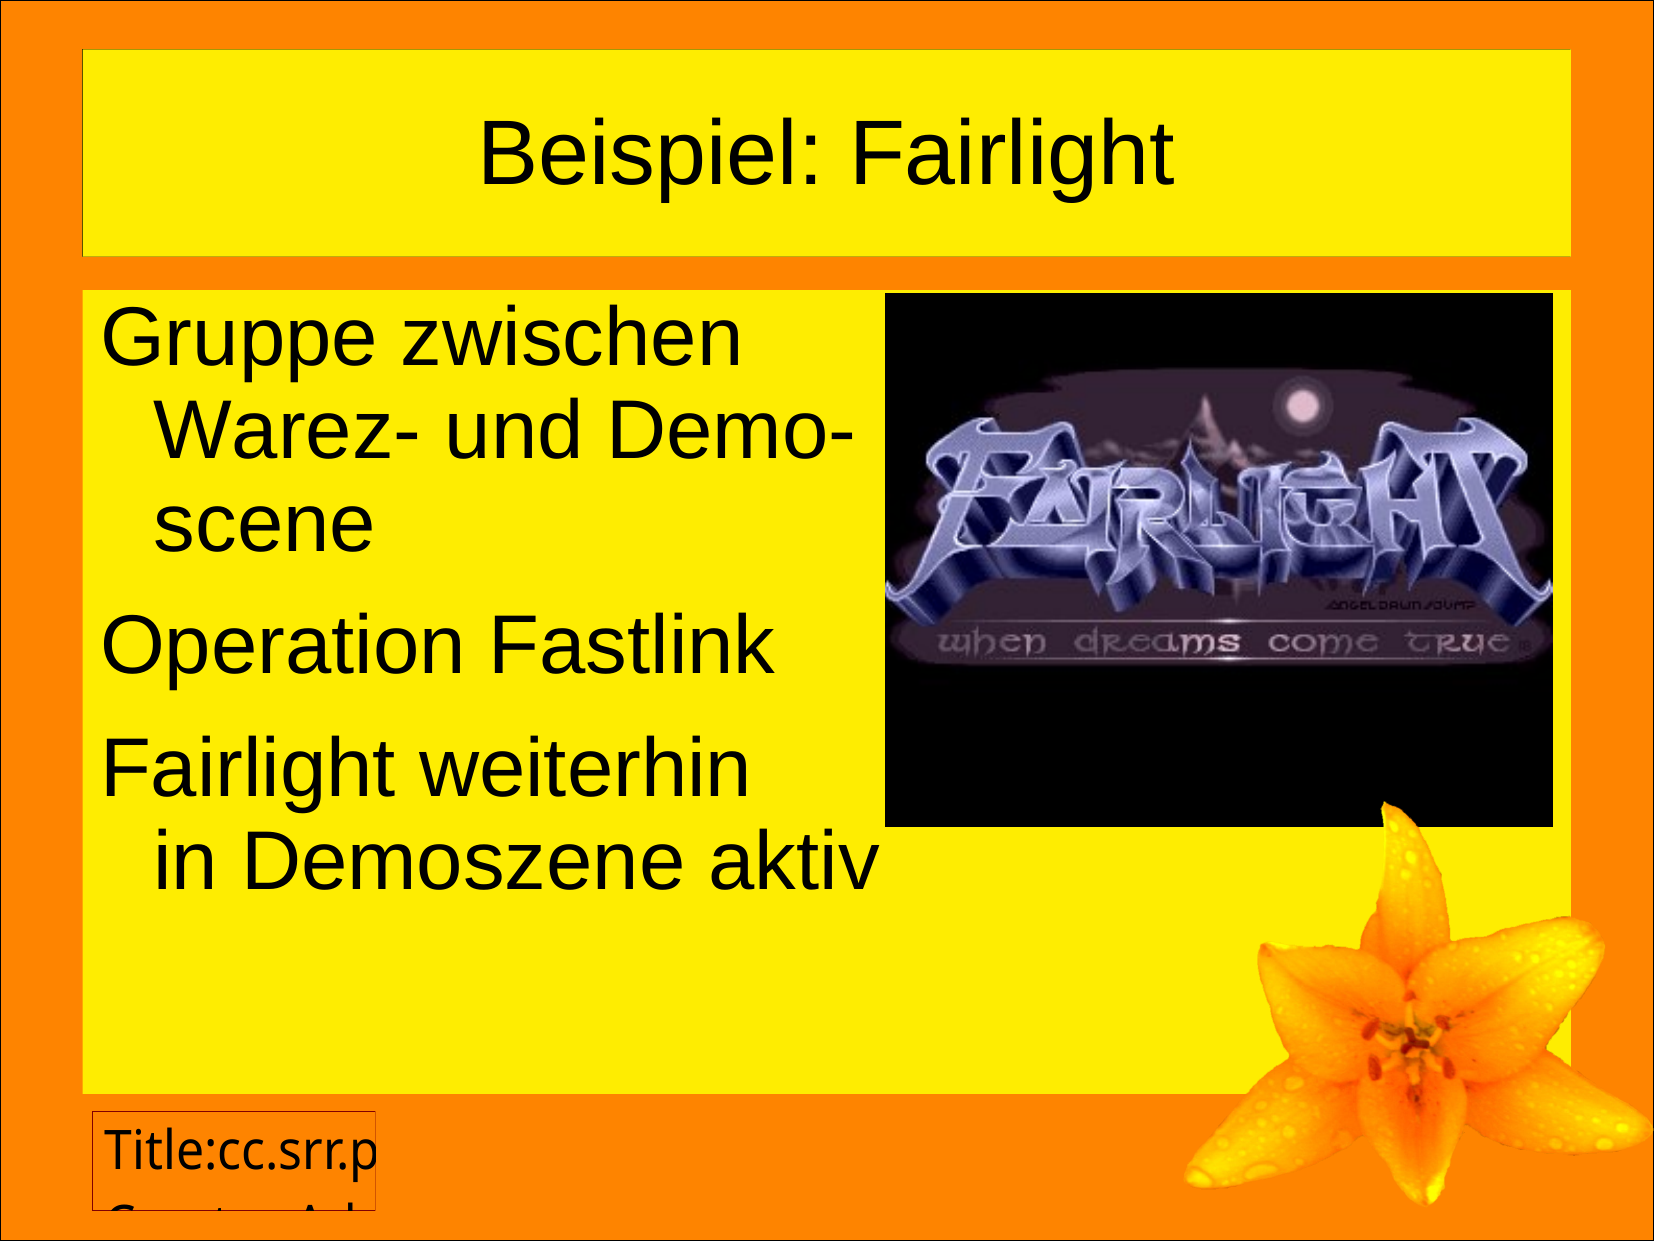

# Beispiel: Fairlight
Gruppe zwischen
Warez- und Demo-
scene
Operation Fastlink
Fairlight weiterhin
in Demoszene aktiv